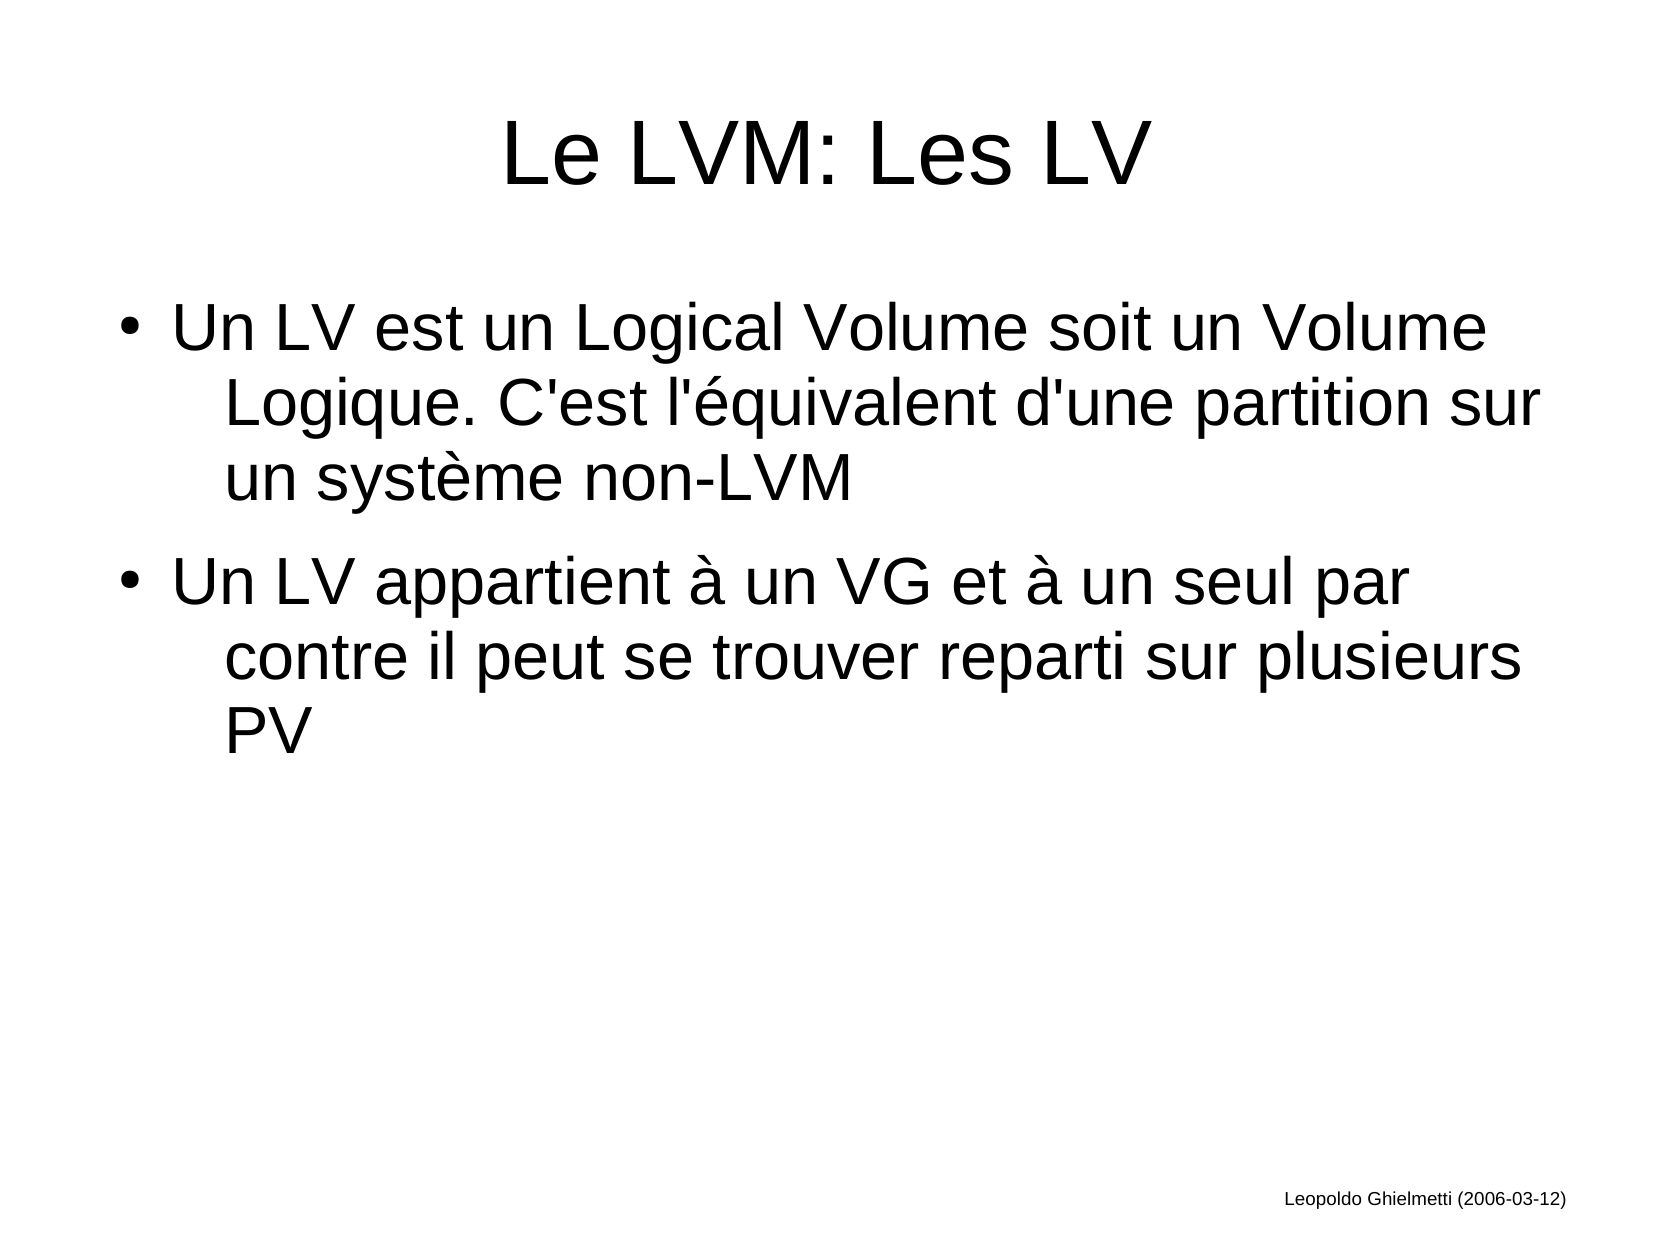

# Le LVM: Les LV
Un LV est un Logical Volume soit un Volume Logique. C'est l'équivalent d'une partition sur un système non-LVM
Un LV appartient à un VG et à un seul par contre il peut se trouver reparti sur plusieurs PV
Leopoldo Ghielmetti (2006-03-12)